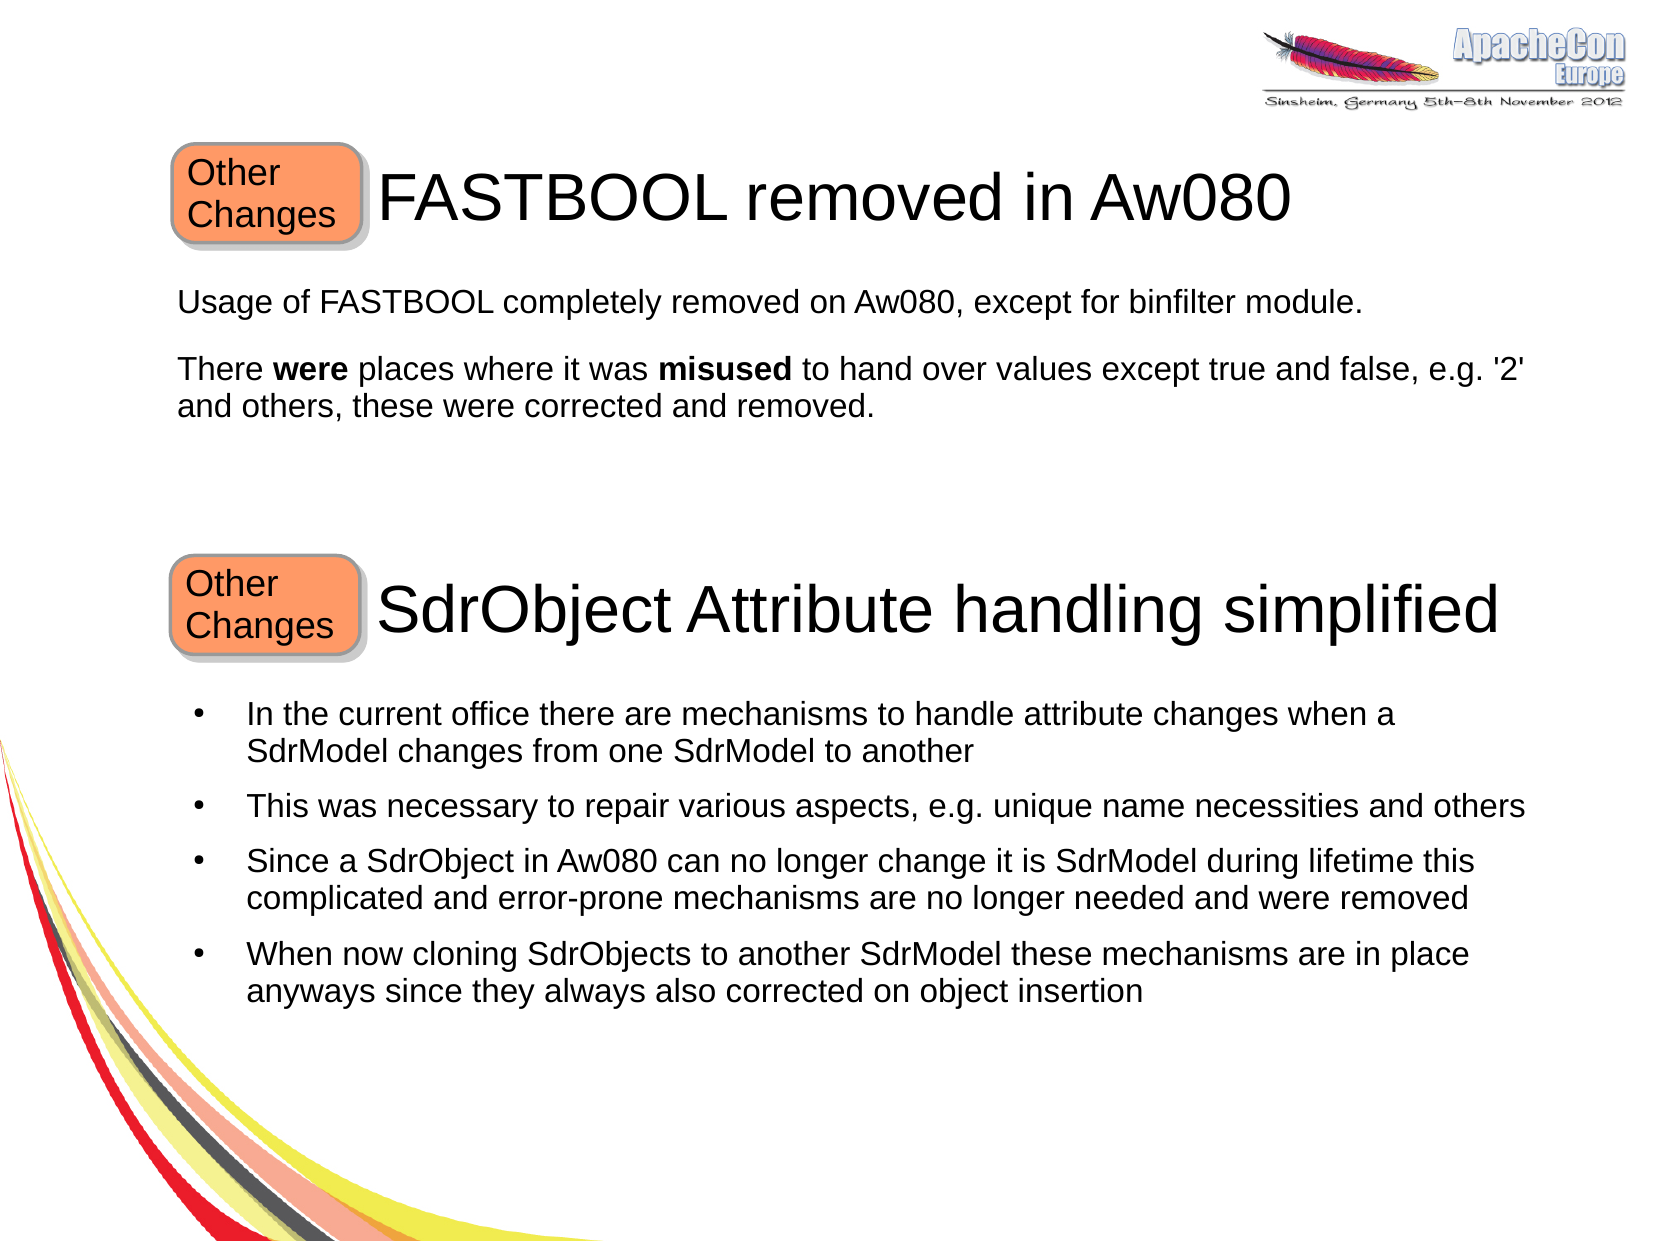

Other
Changes
FASTBOOL removed in Aw080
# Usage of FASTBOOL completely removed on Aw080, except for binfilter module.
There were places where it was misused to hand over values except true and false, e.g. '2' and others, these were corrected and removed.
Other
Changes
SdrObject Attribute handling simplified
In the current office there are mechanisms to handle attribute changes when a SdrModel changes from one SdrModel to another
This was necessary to repair various aspects, e.g. unique name necessities and others
Since a SdrObject in Aw080 can no longer change it is SdrModel during lifetime this complicated and error-prone mechanisms are no longer needed and were removed
When now cloning SdrObjects to another SdrModel these mechanisms are in place anyways since they always also corrected on object insertion